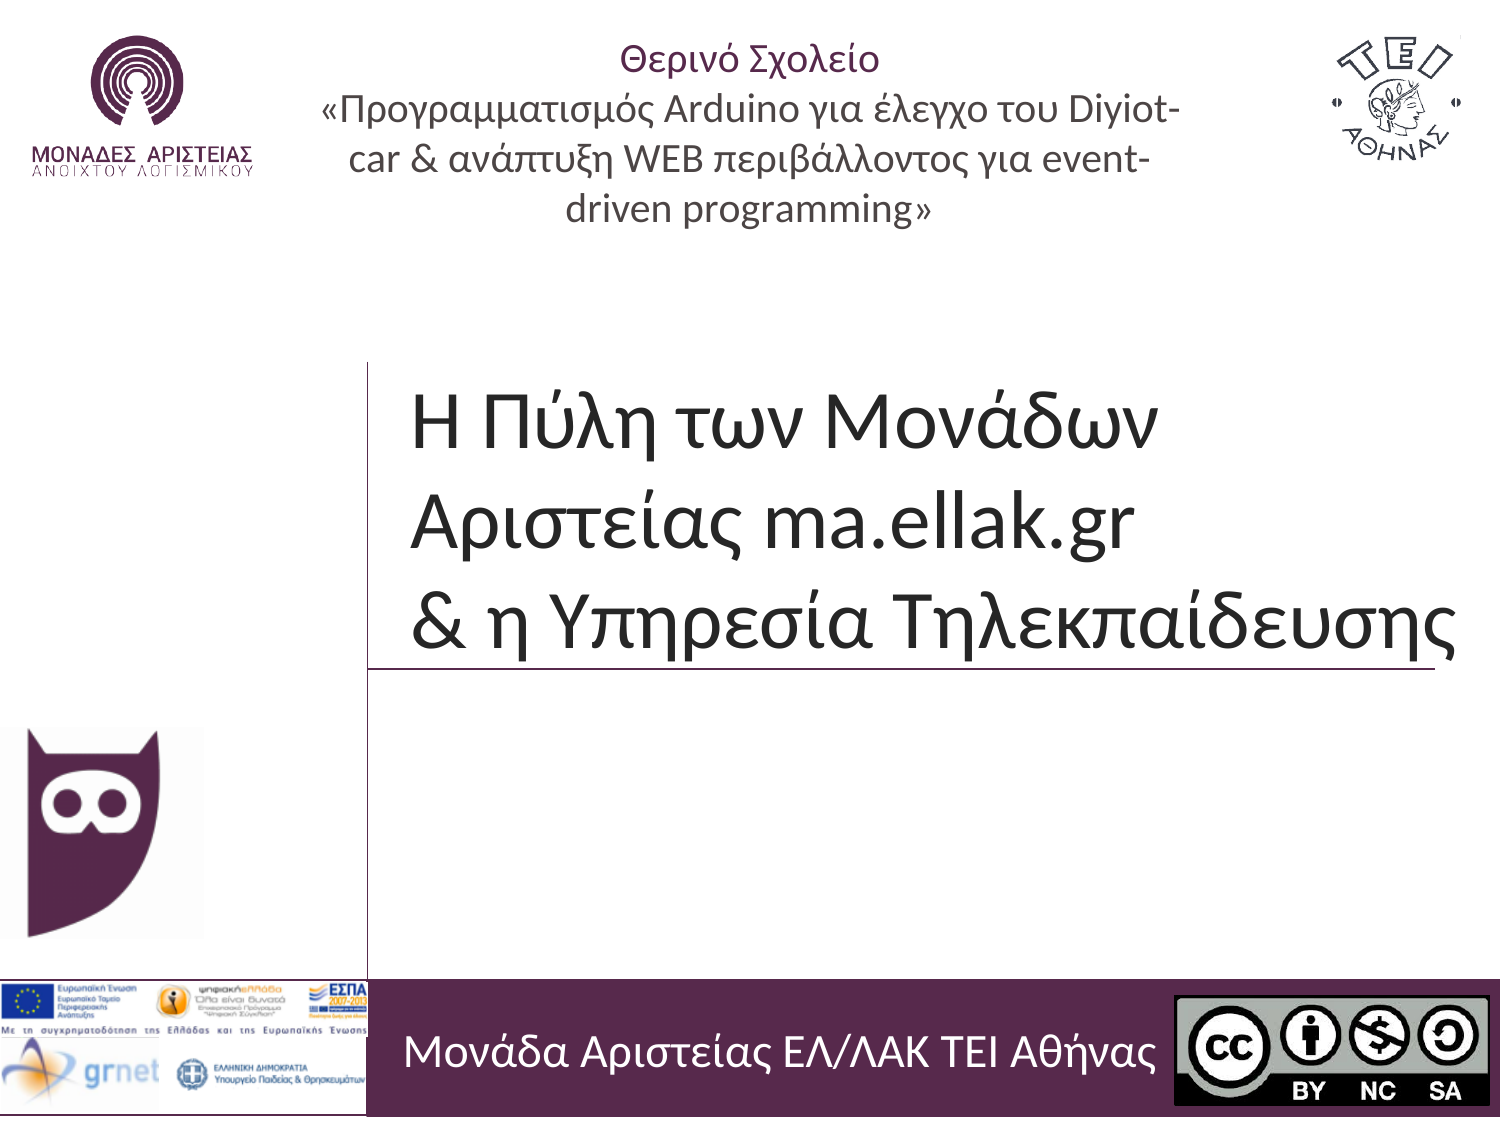

Θερινό Σχολείο
«Προγραμματισμός Arduino για έλεγχο του Diyiot-car & ανάπτυξη WEB περιβάλλοντος για event-driven programming»
# Η Πύλη των Μονάδων Αριστείας ma.ellak.gr & η Υπηρεσία Τηλεκπαίδευσης
Μονάδα Αριστείας ΕΛ/ΛΑΚ ΤΕΙ Αθήνας